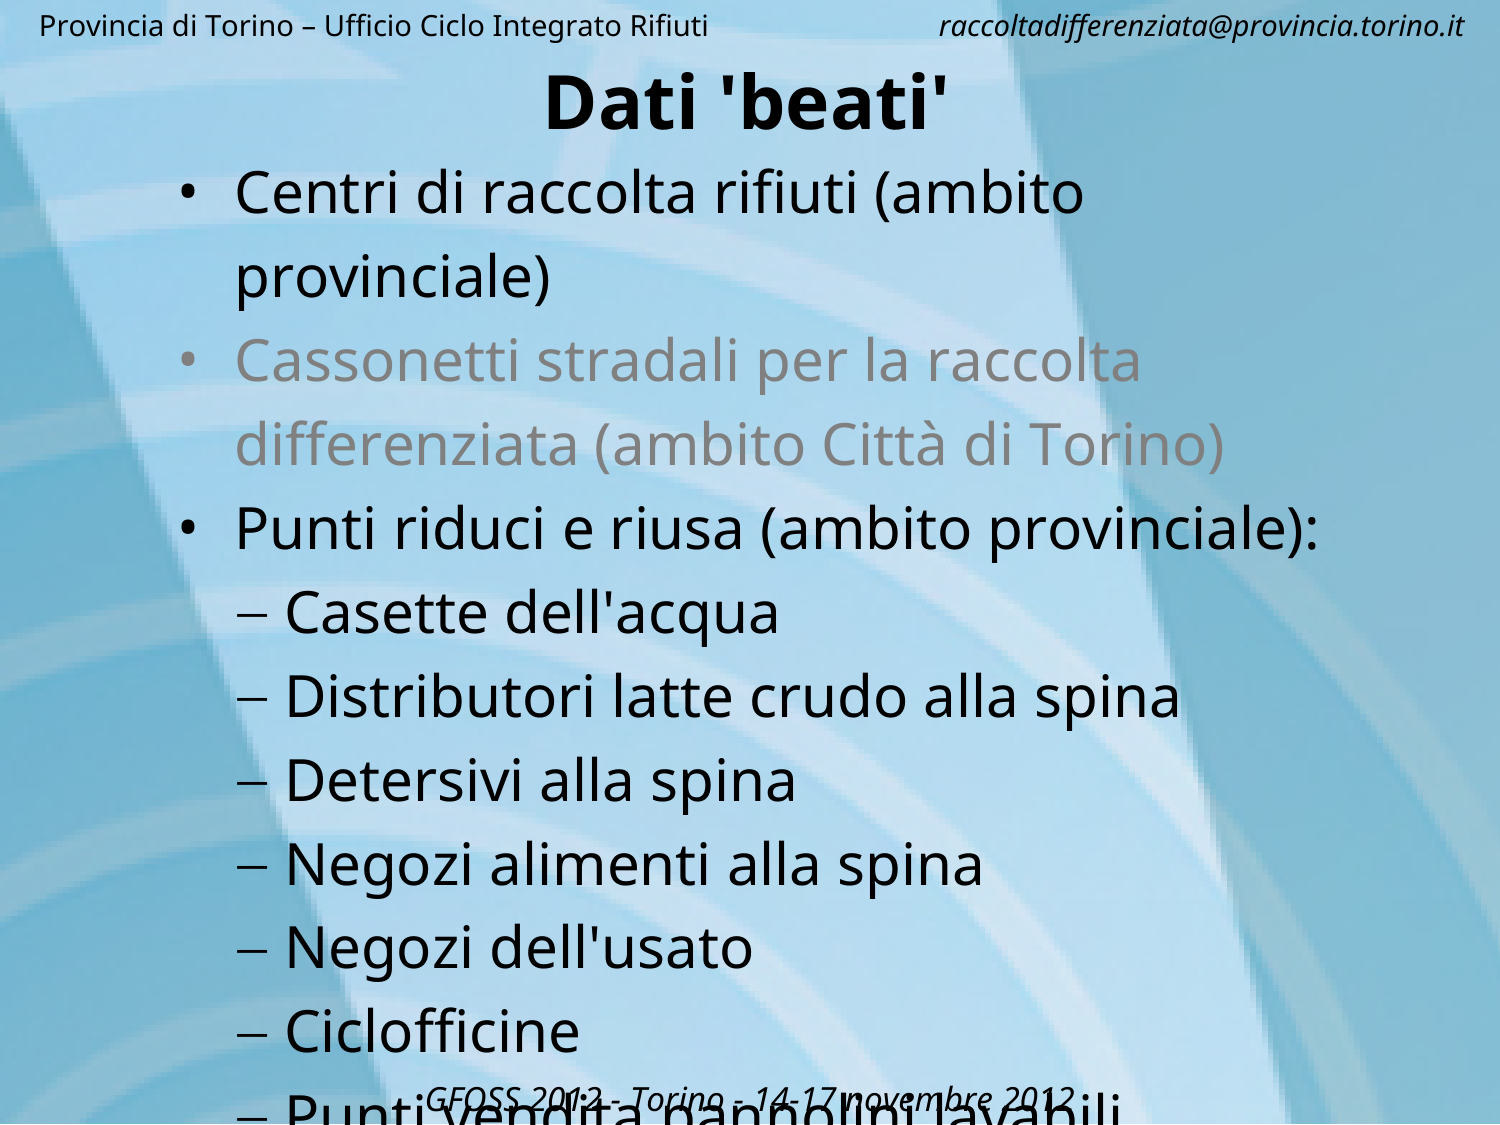

Dati 'beati'
Centri di raccolta rifiuti (ambito provinciale)
Cassonetti stradali per la raccolta differenziata (ambito Città di Torino)
Punti riduci e riusa (ambito provinciale):
Casette dell'acqua
Distributori latte crudo alla spina
Detersivi alla spina
Negozi alimenti alla spina
Negozi dell'usato
Ciclofficine
Punti vendita pannolini lavabili